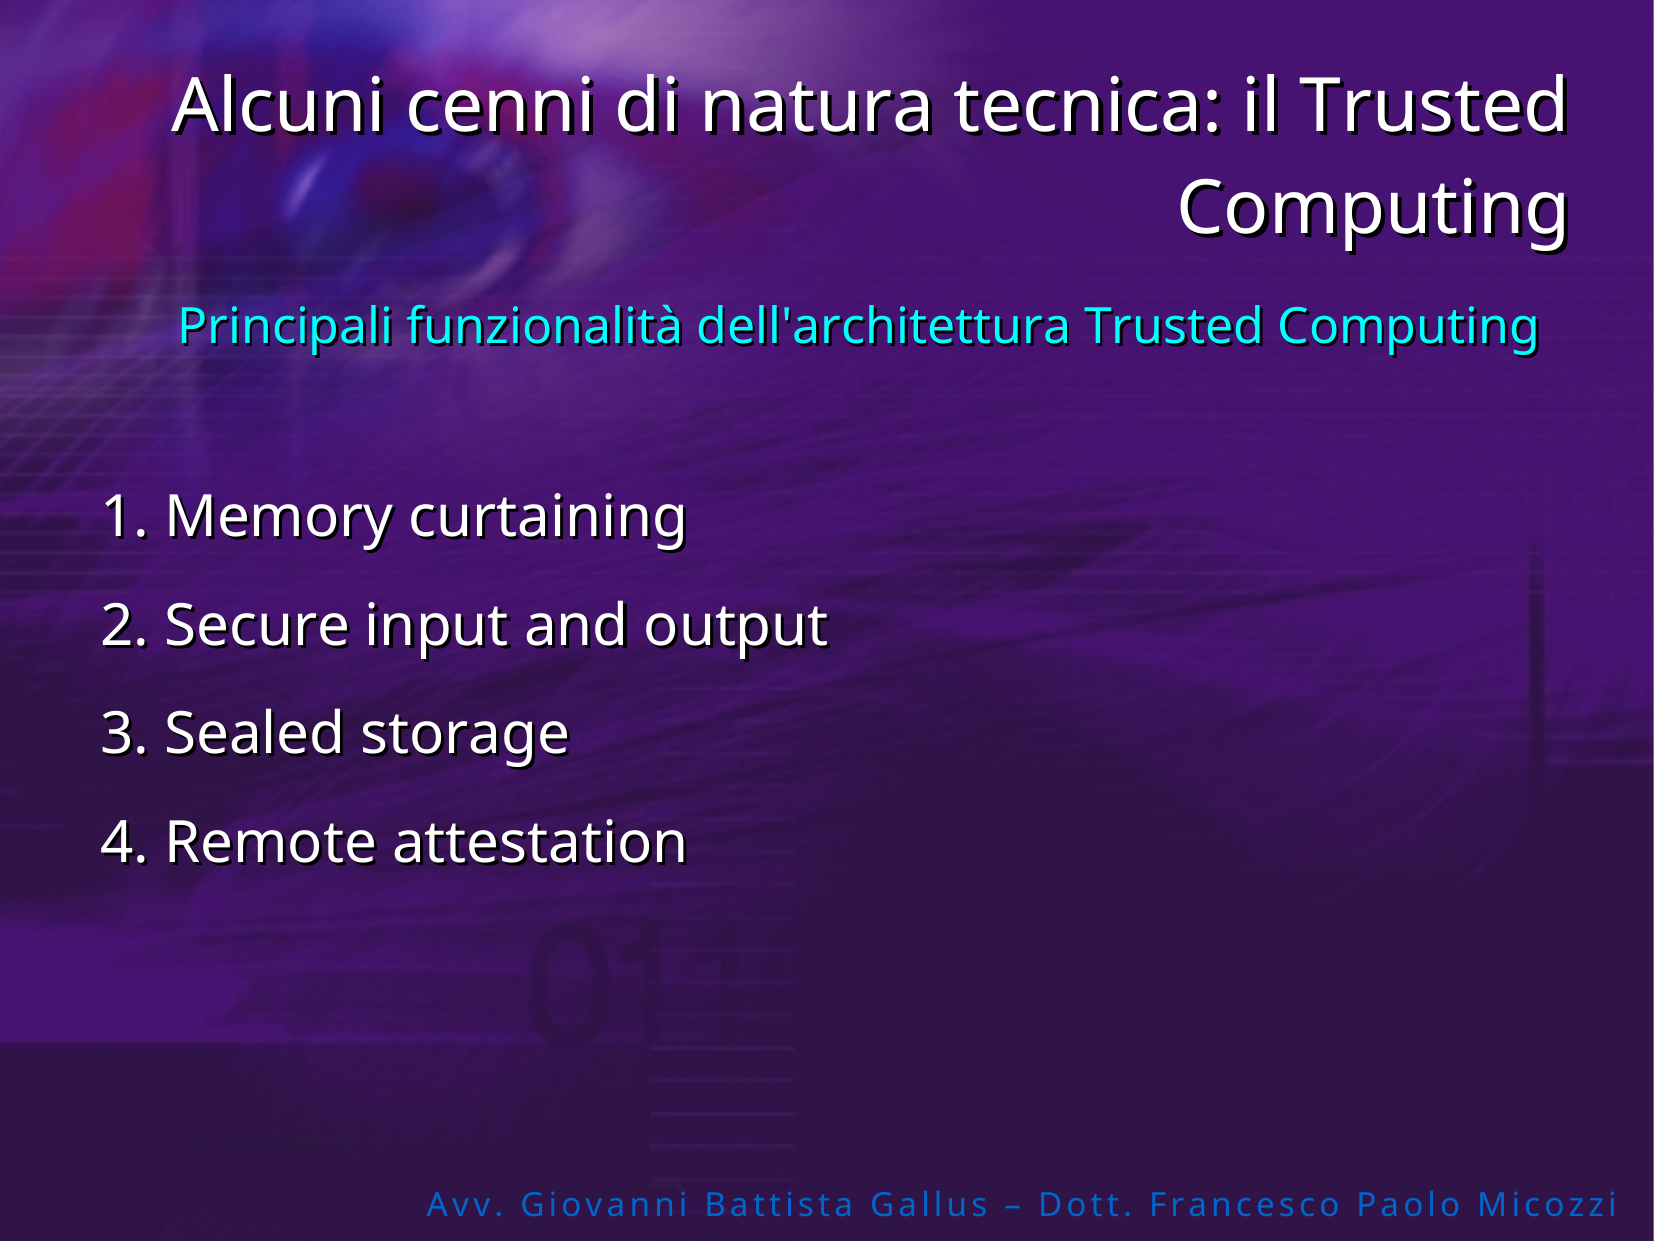

# Alcuni cenni di natura tecnica: il Trusted Computing
Principali funzionalità dell'architettura Trusted Computing
1. Memory curtaining
2. Secure input and output
3. Sealed storage
4. Remote attestation
dott. Francesco Paolo Micozzi - f.micozzi@studionati.it